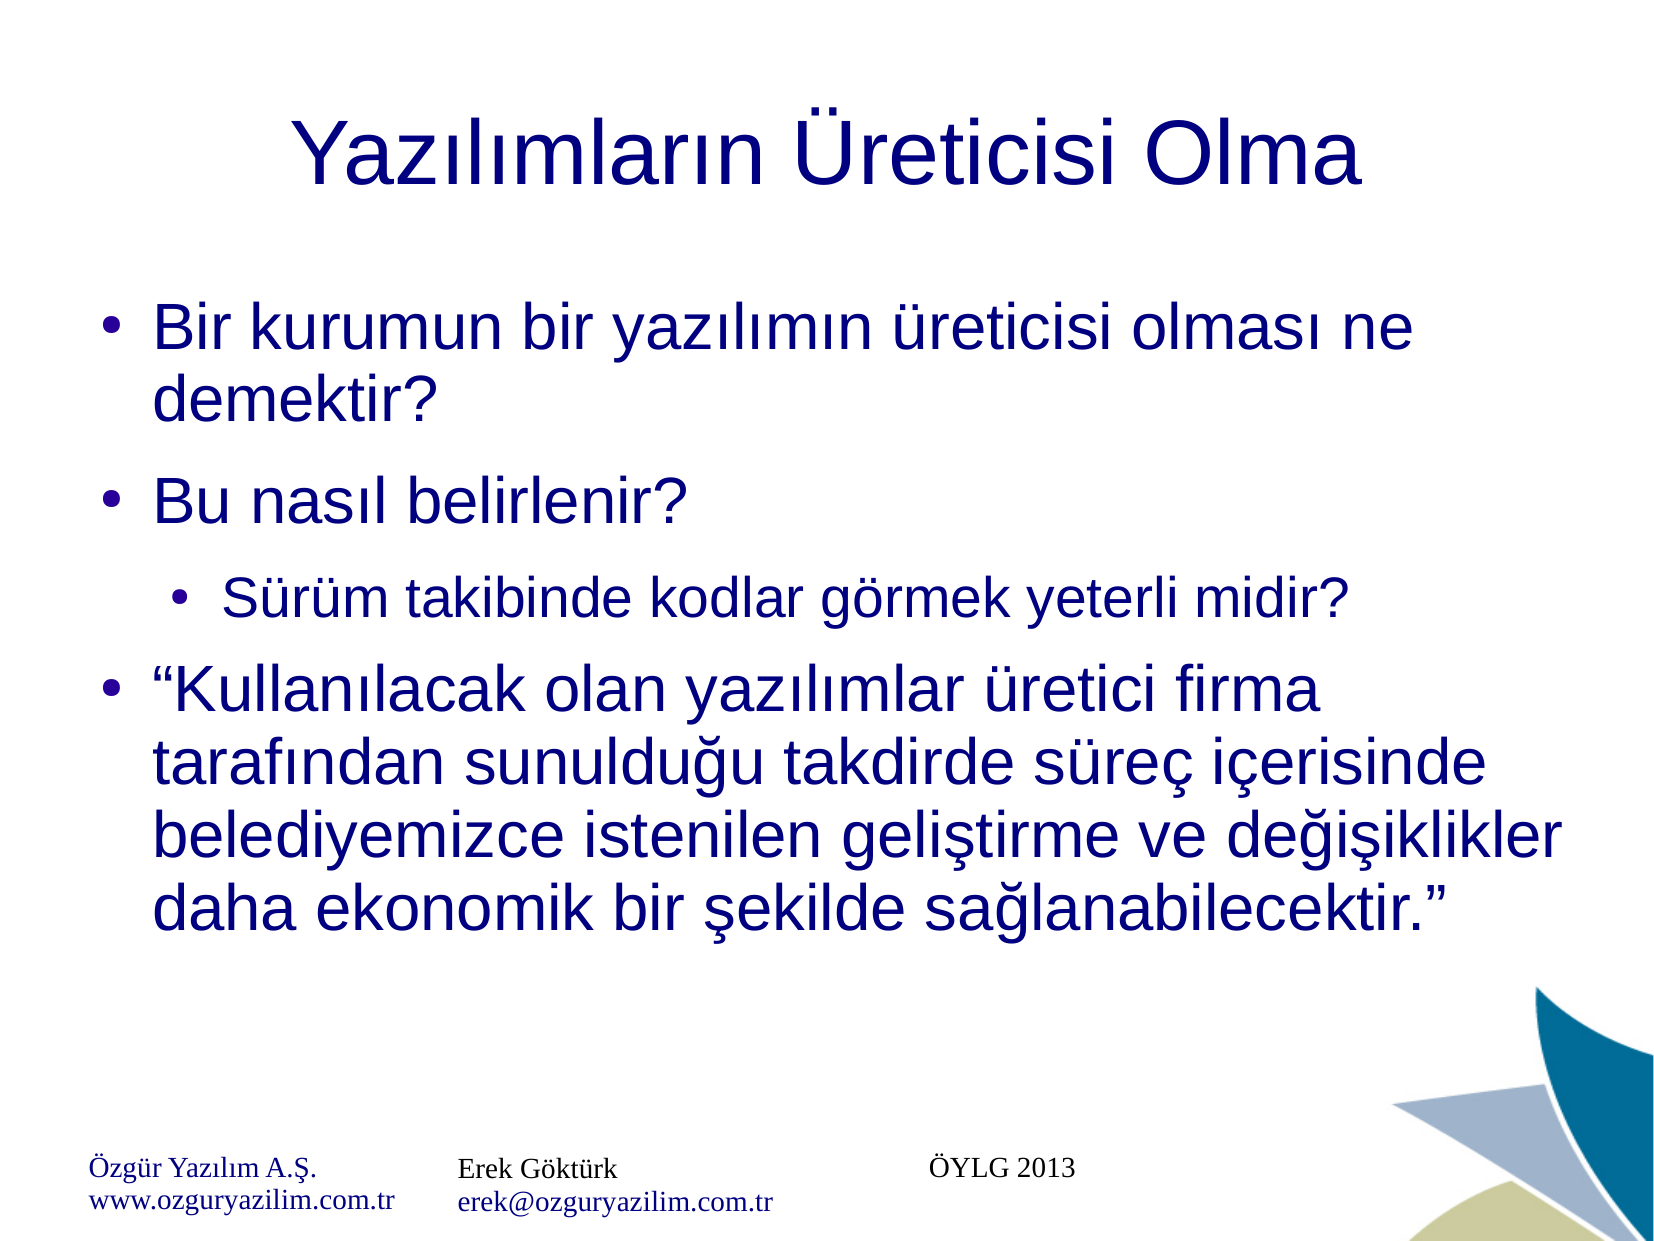

# Yazılımların Üreticisi Olma
Bir kurumun bir yazılımın üreticisi olması ne demektir?
Bu nasıl belirlenir?
Sürüm takibinde kodlar görmek yeterli midir?
“Kullanılacak olan yazılımlar üretici firma tarafından sunulduğu takdirde süreç içerisinde belediyemizce istenilen geliştirme ve değişiklikler daha ekonomik bir şekilde sağlanabilecektir.”